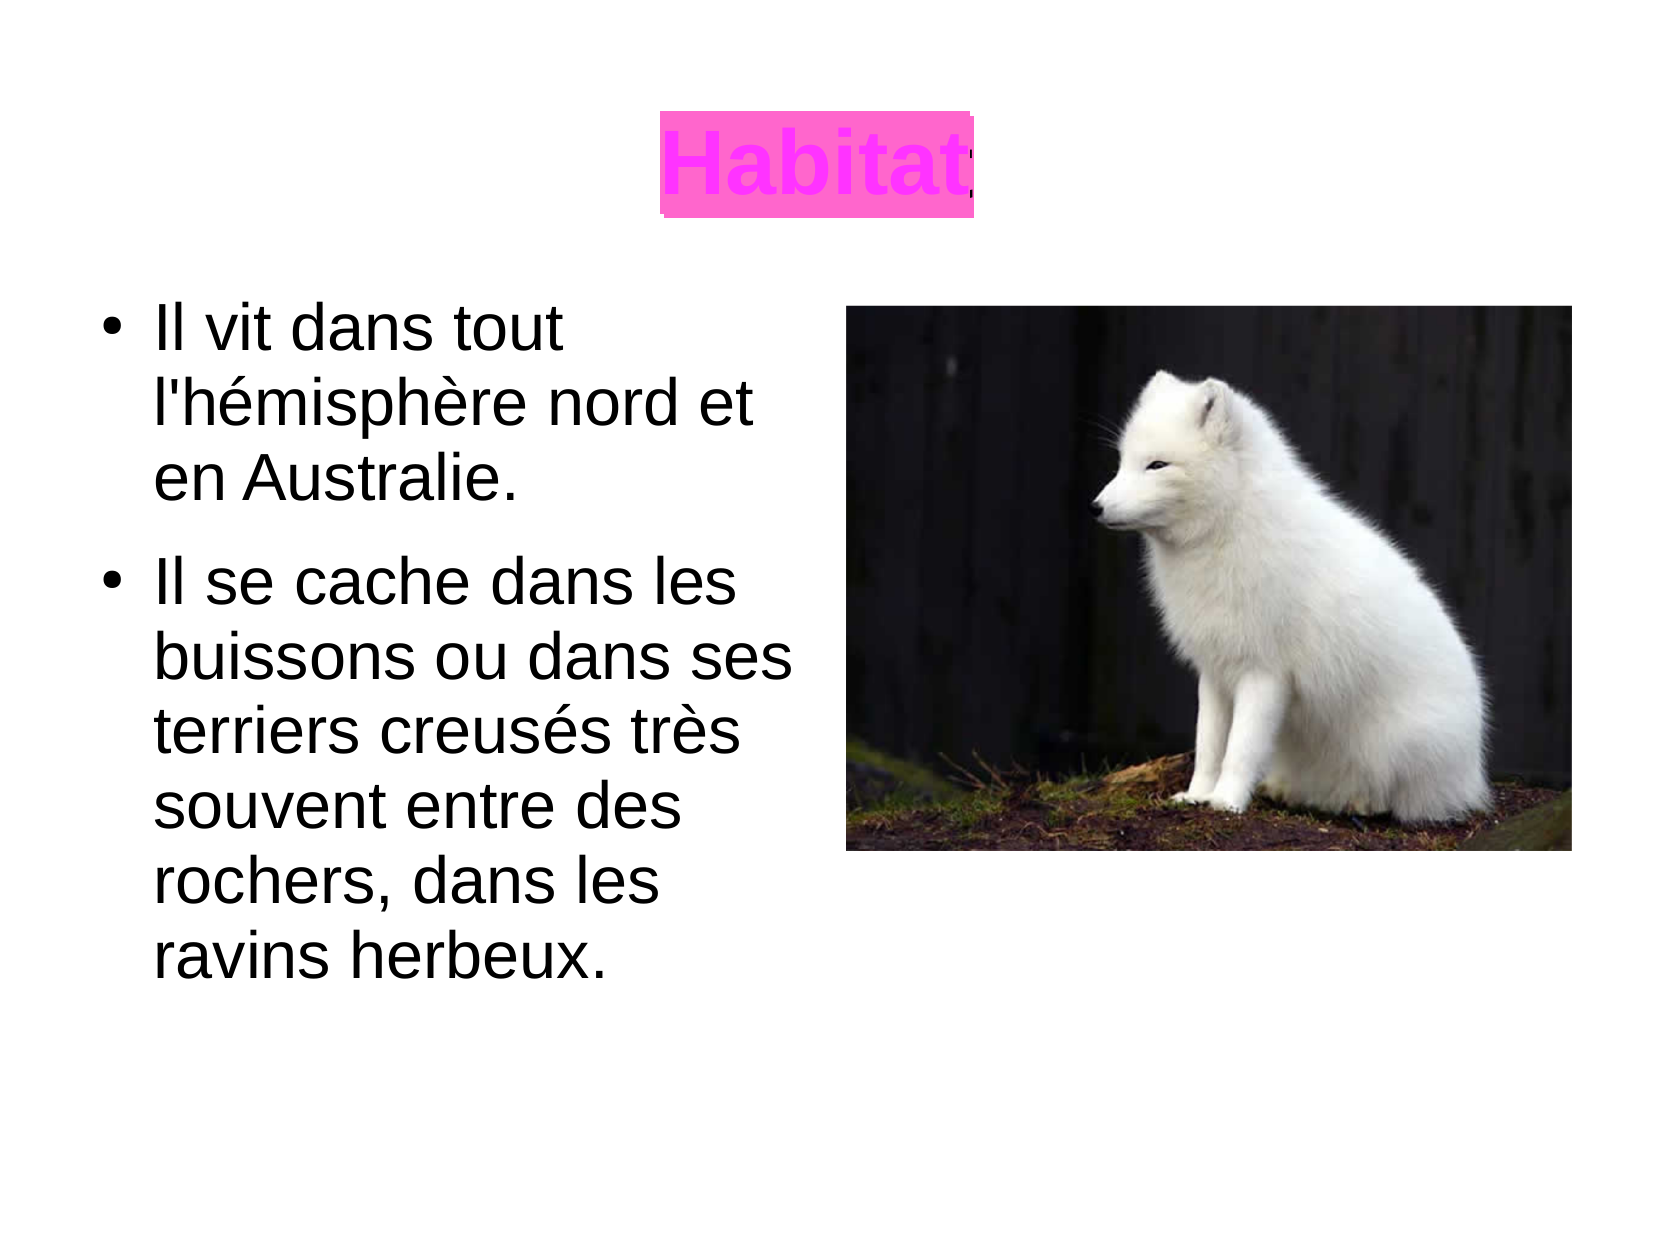

# Habitat
Il vit dans tout l'hémisphère nord et en Australie.
Il se cache dans les buissons ou dans ses terriers creusés très souvent entre des rochers, dans les ravins herbeux.